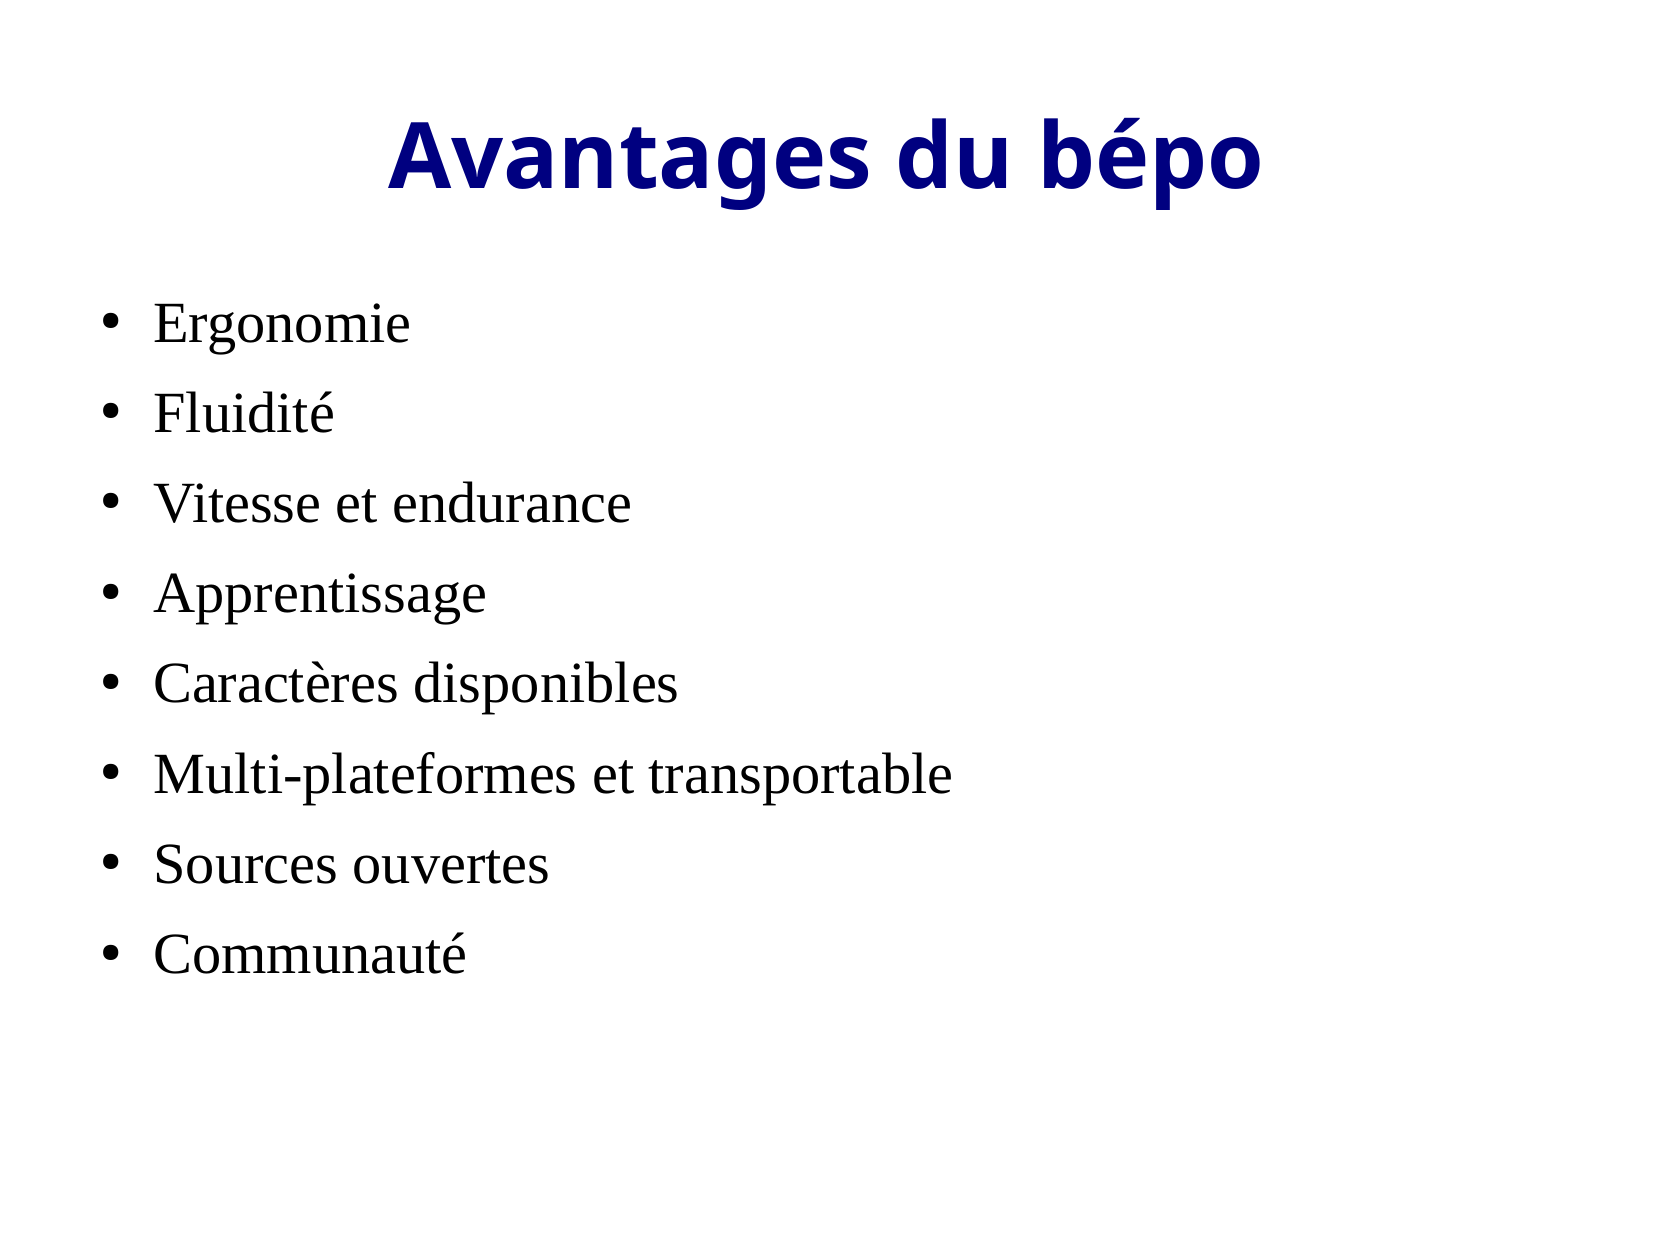

# Avantages du bépo
Ergonomie
Fluidité
Vitesse et endurance
Apprentissage
Caractères disponibles
Multi-plateformes et transportable
Sources ouvertes
Communauté